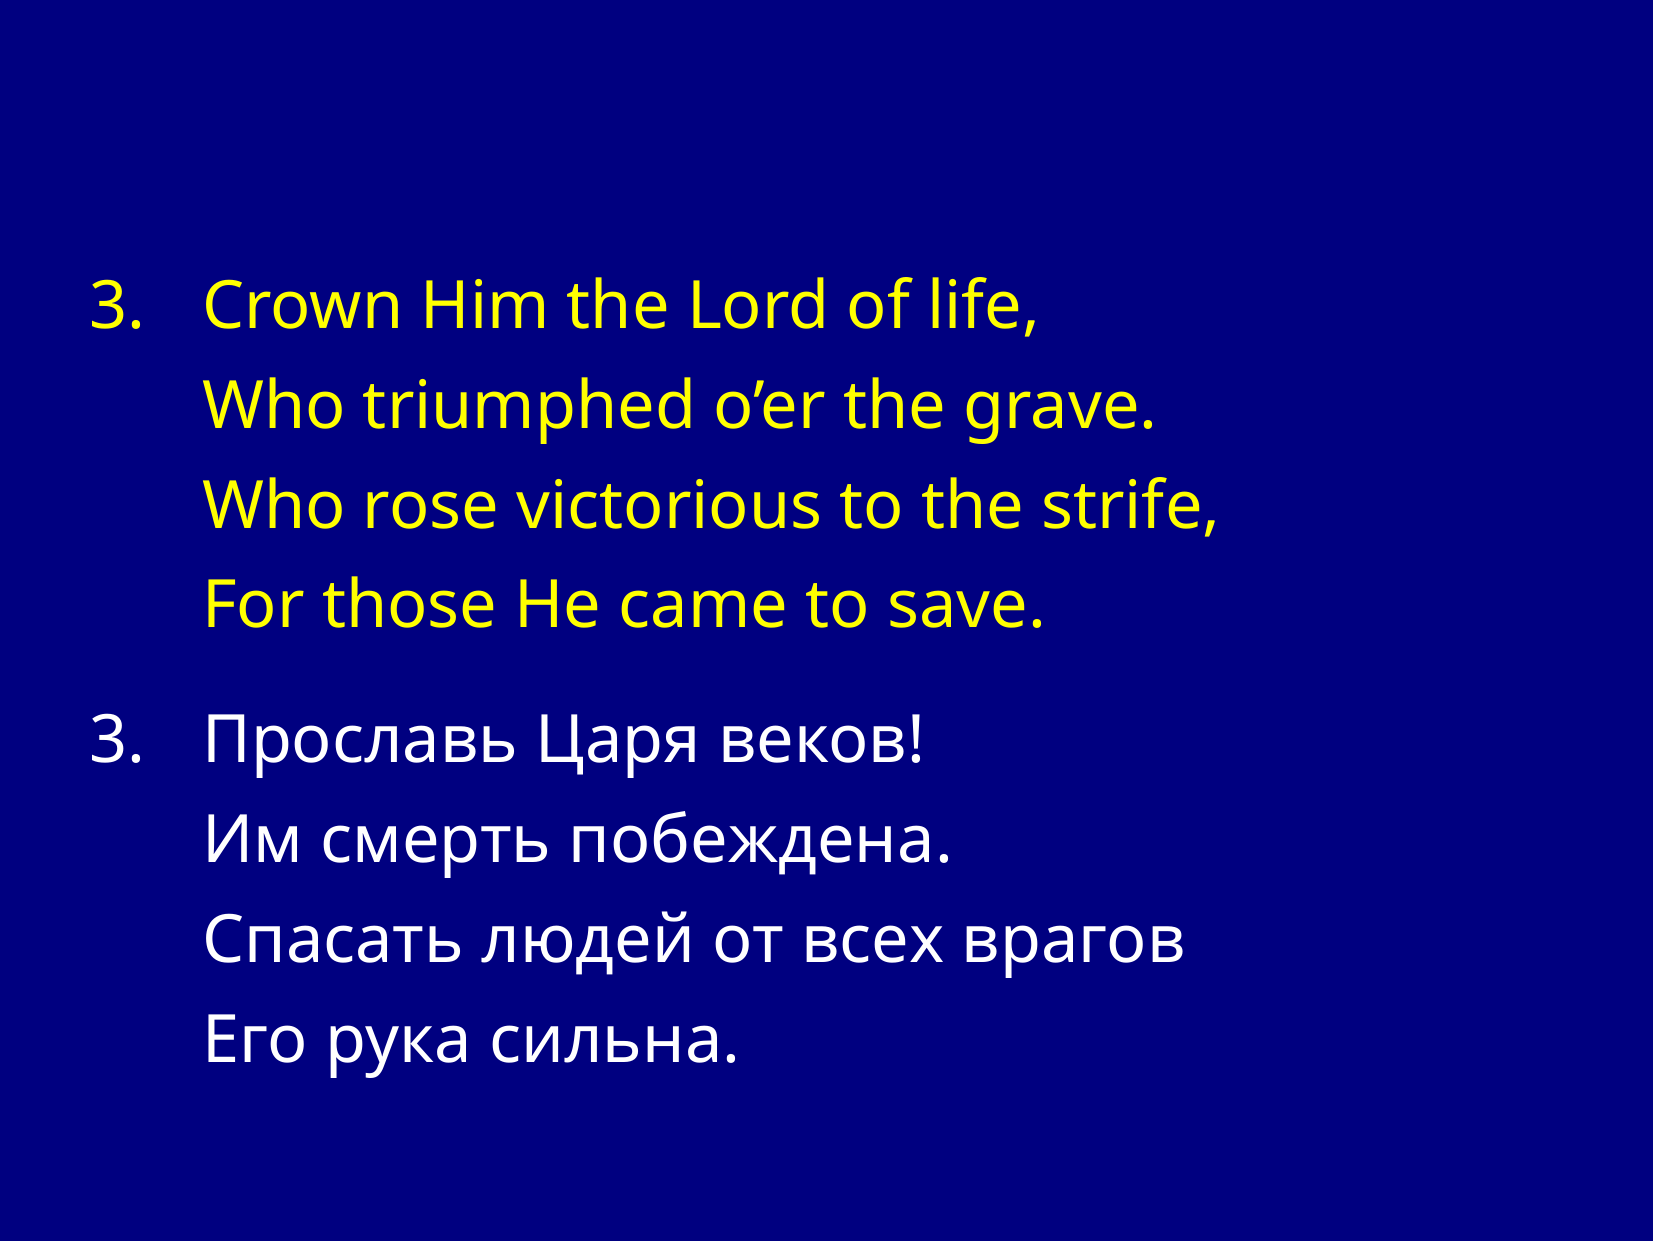

3.	Crown Him the Lord of life,
	Who triumphed o’er the grave.
	Who rose victorious to the strife,
	For those He came to save.
3.	Прославь Царя веков!
	Им смерть побеждена.
	Спасать людей от всех врагов
	Его рука сильна.